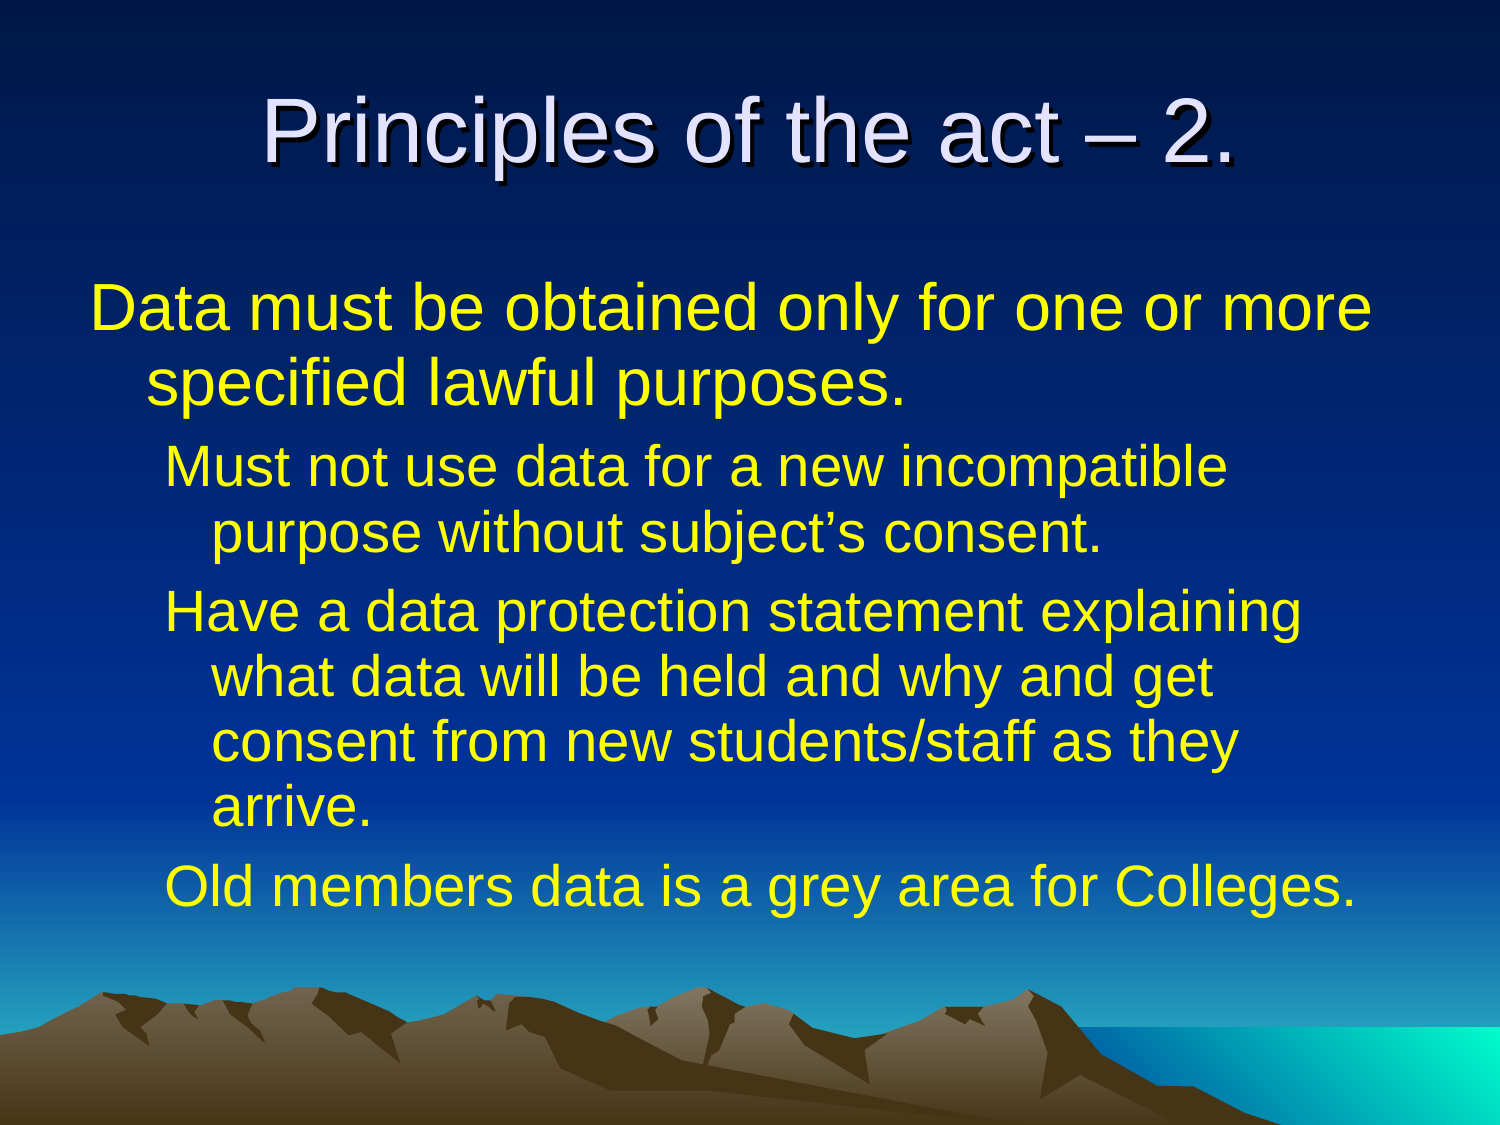

# Principles of the act – 2.
Data must be obtained only for one or more specified lawful purposes.
Must not use data for a new incompatible purpose without subject’s consent.
Have a data protection statement explaining what data will be held and why and get consent from new students/staff as they arrive.
Old members data is a grey area for Colleges.